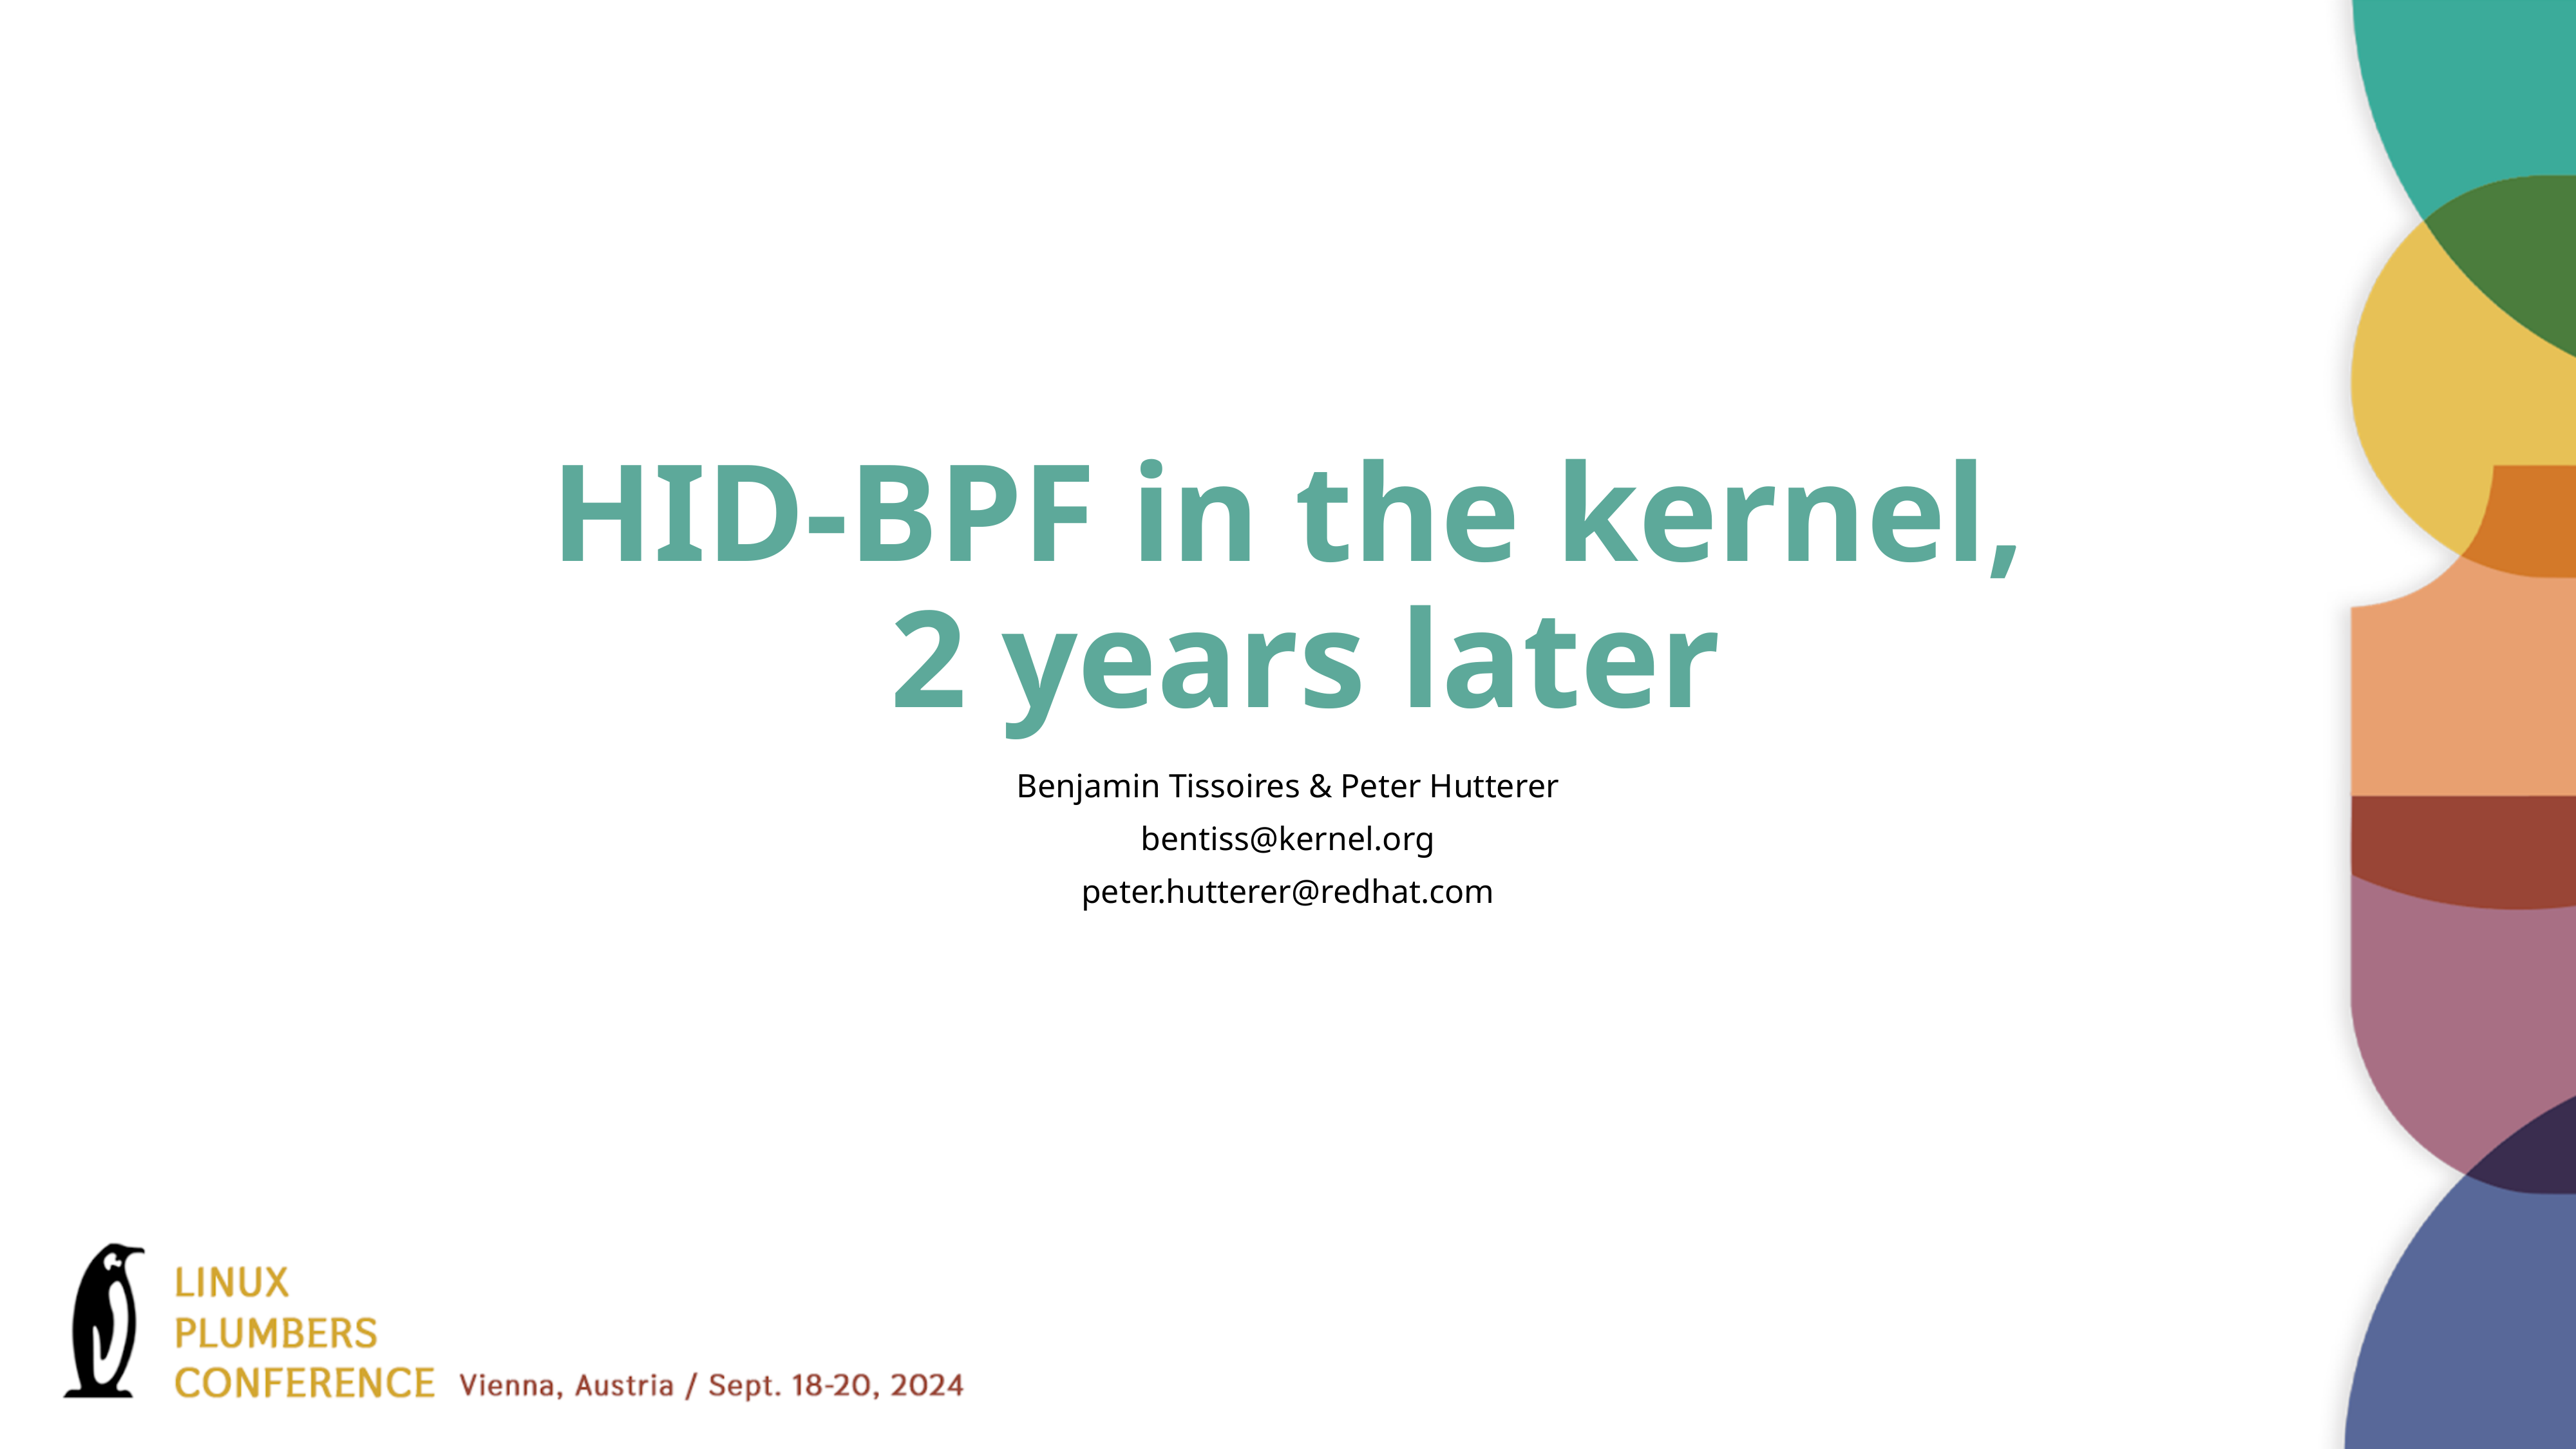

# HID-BPF in the kernel, 2 years later
Benjamin Tissoires & Peter Hutterer
bentiss@kernel.org
peter.hutterer@redhat.com